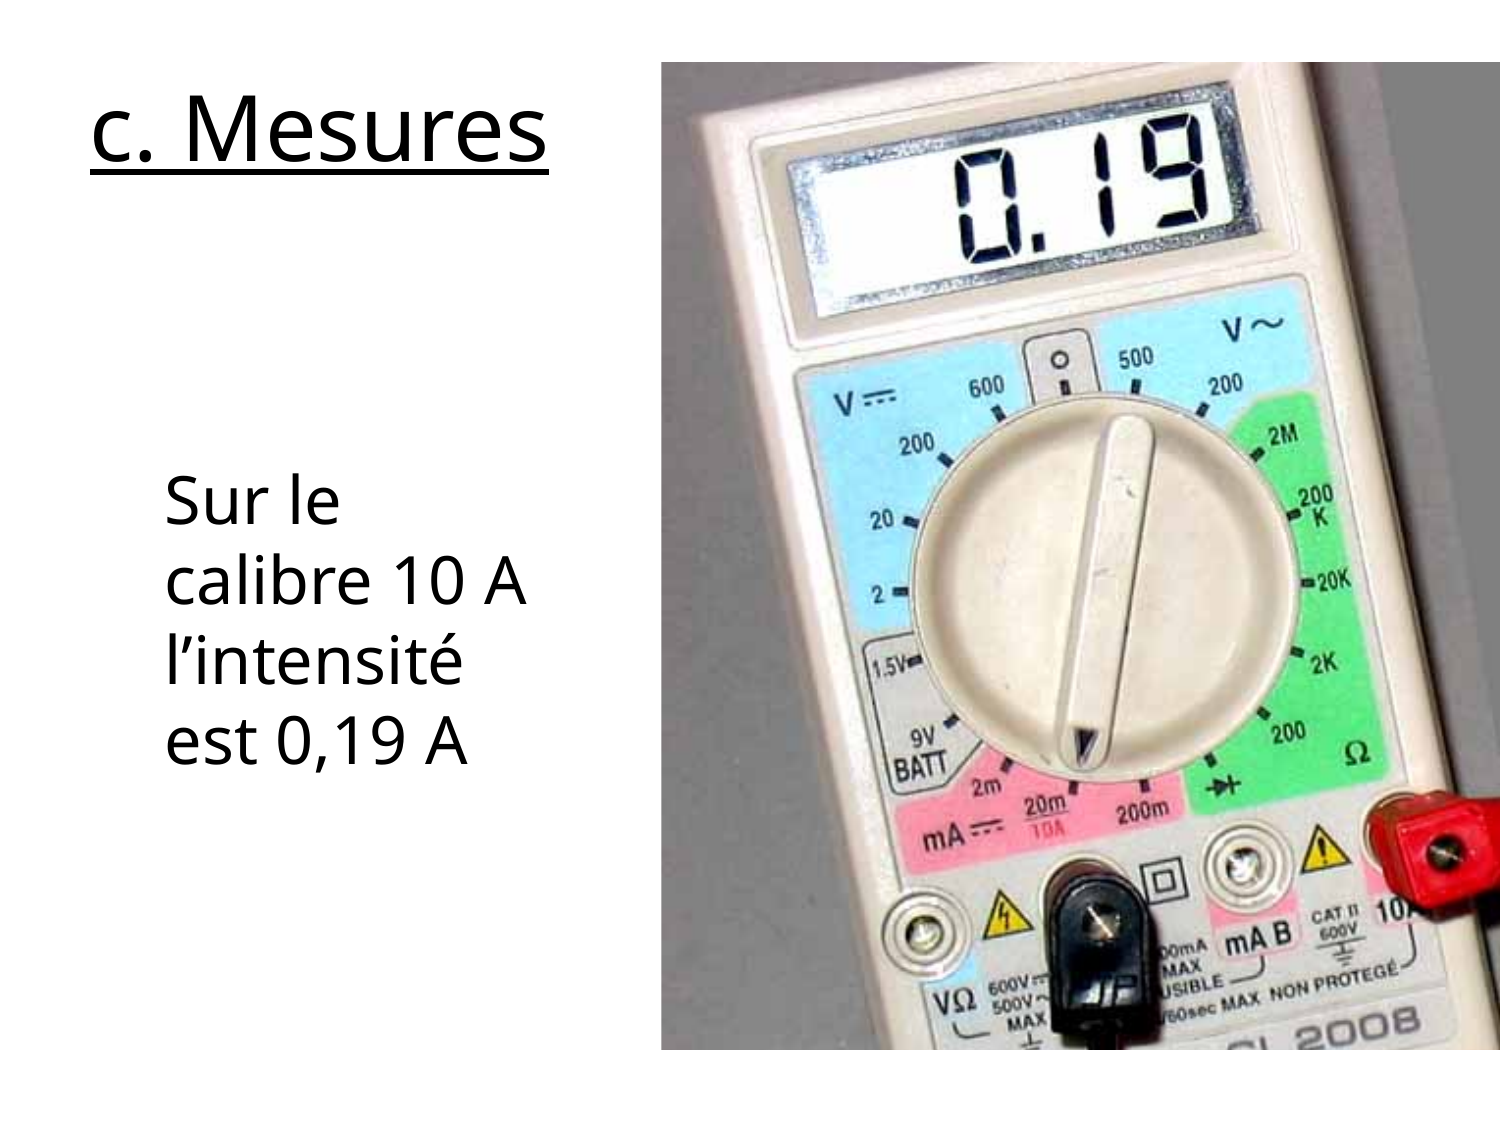

c. Mesures
Sur le calibre 10 A l’intensité est 0,19 A